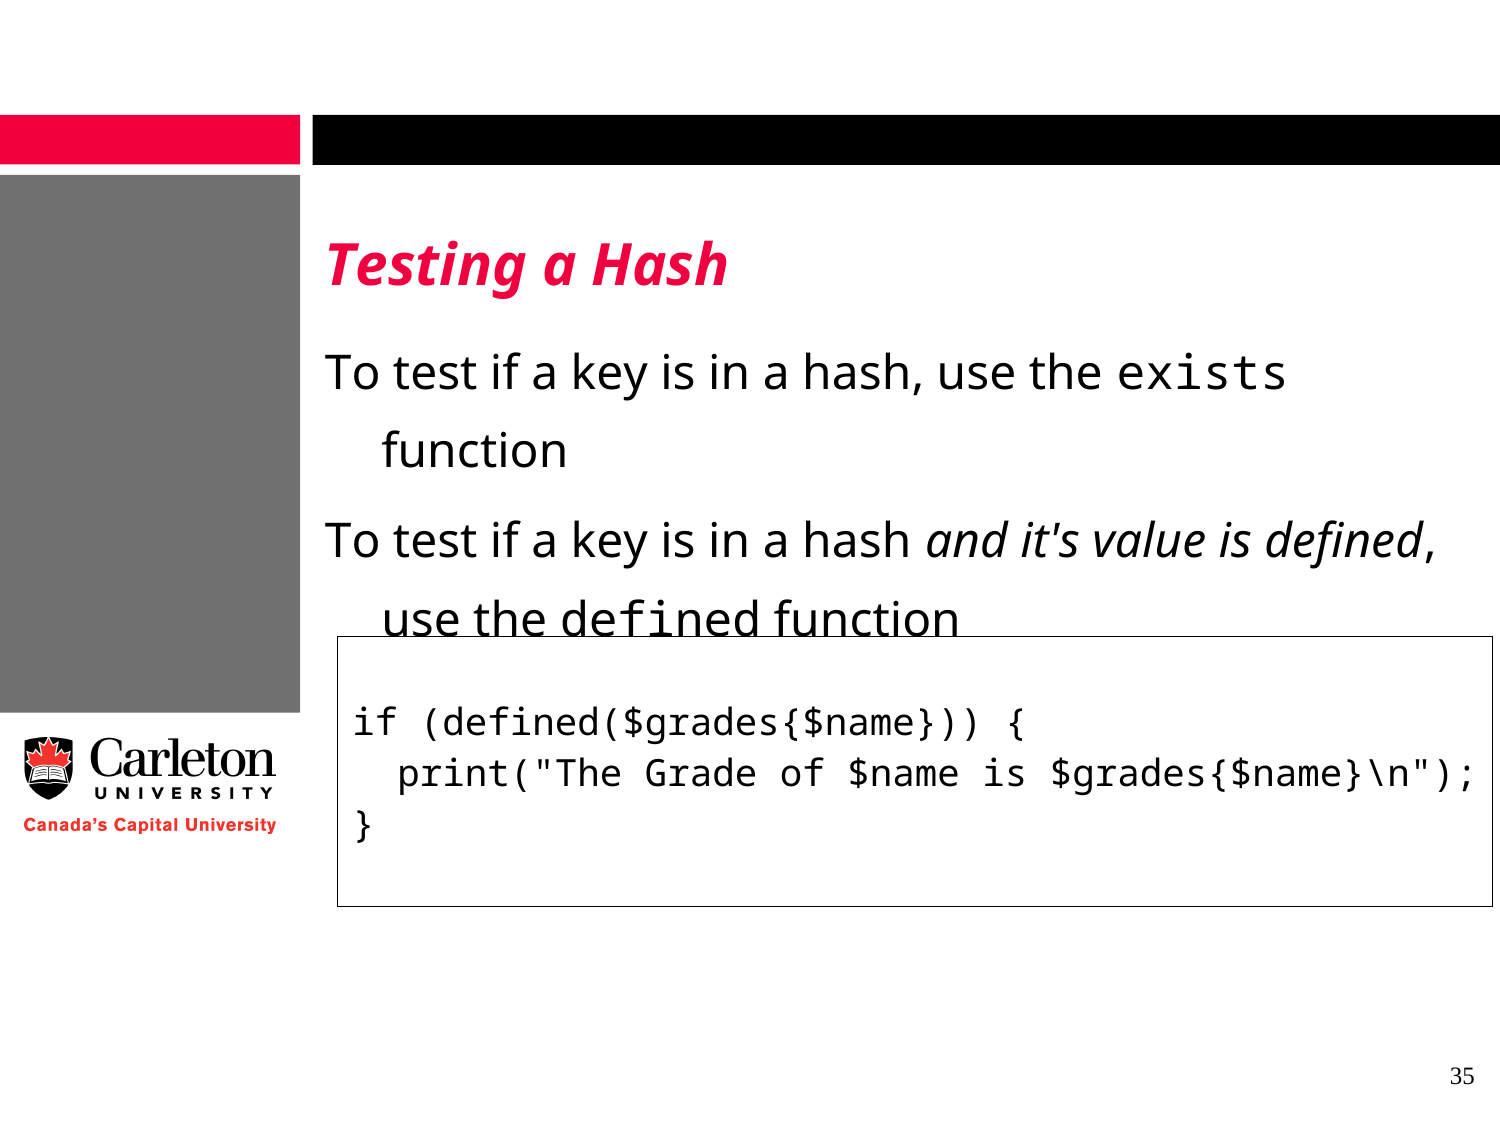

# Testing a Hash
To test if a key is in a hash, use the exists function
To test if a key is in a hash and it's value is defined, use the defined function
if (defined($grades{$name})) {
 print("The Grade of $name is $grades{$name}\n");
}
35